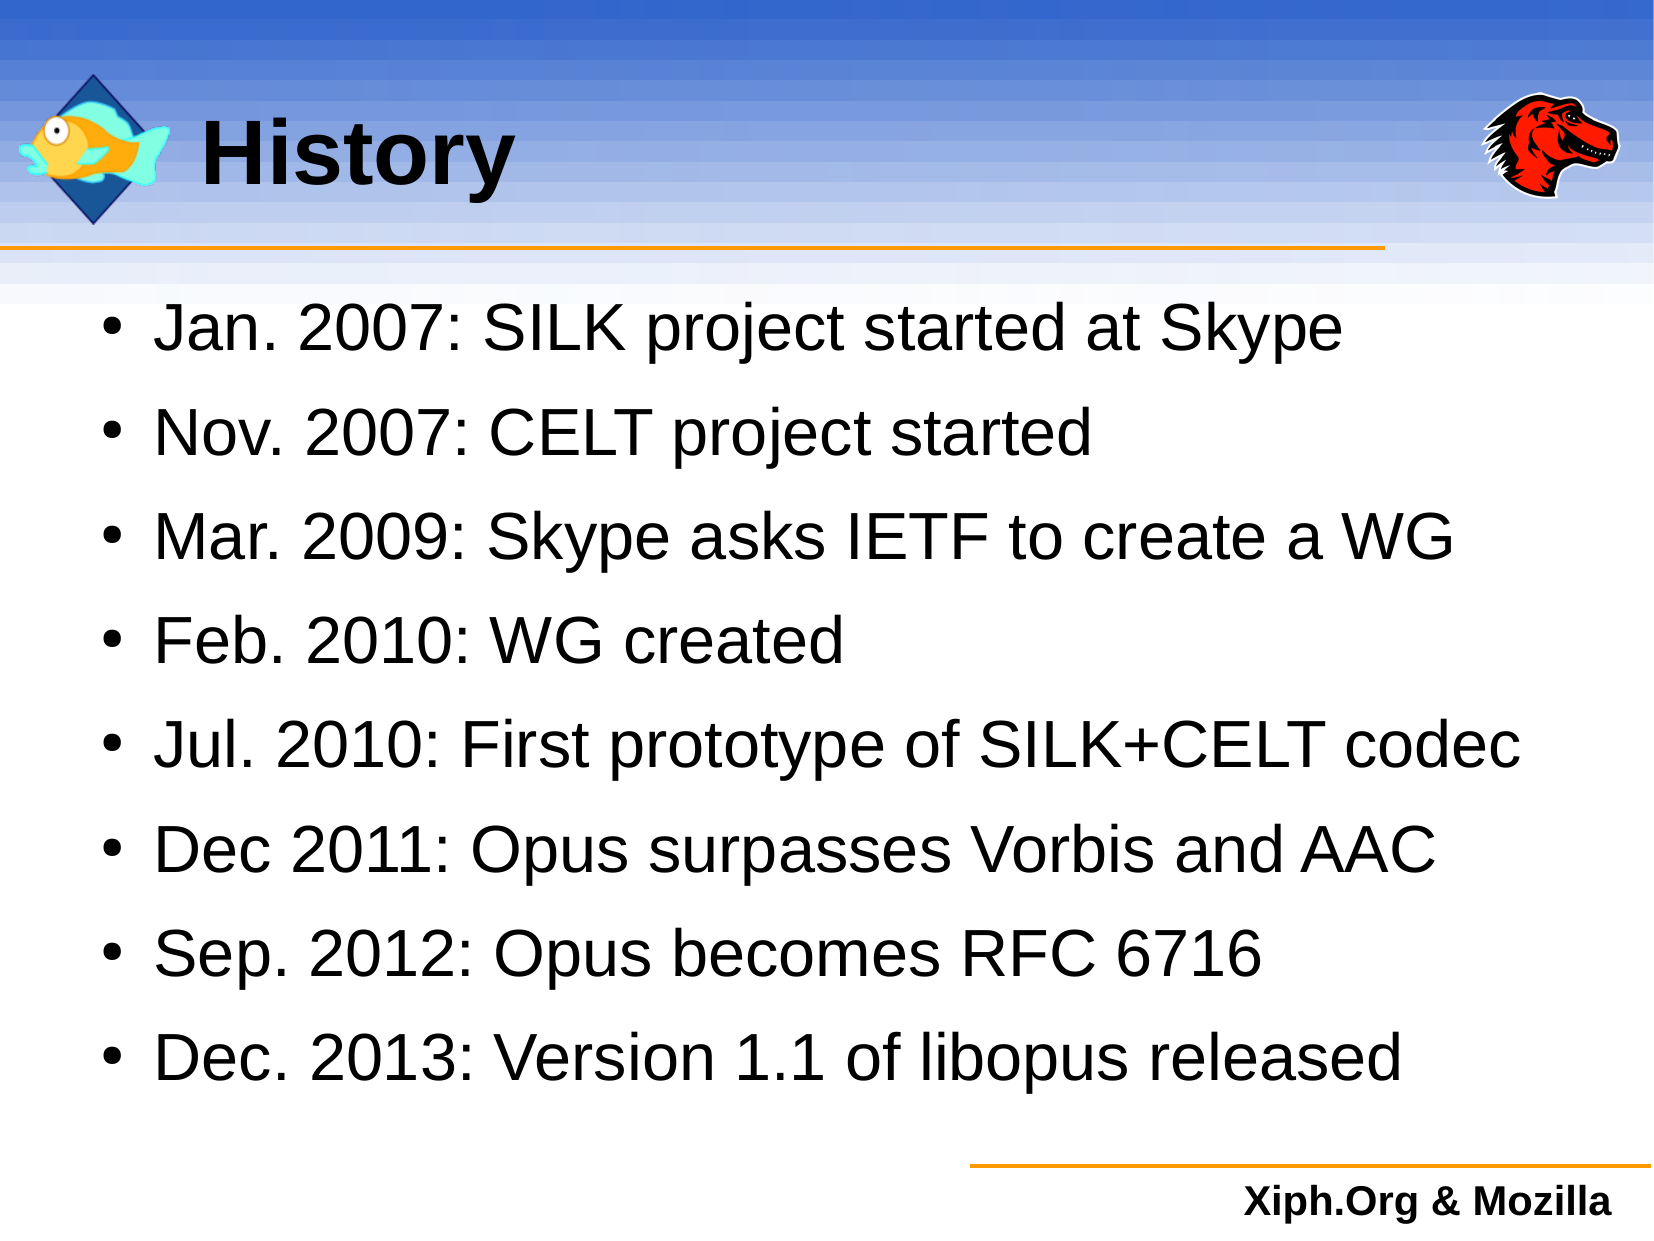

# History
Jan. 2007: SILK project started at Skype
Nov. 2007: CELT project started
Mar. 2009: Skype asks IETF to create a WG
Feb. 2010: WG created
Jul. 2010: First prototype of SILK+CELT codec
Dec 2011: Opus surpasses Vorbis and AAC
Sep. 2012: Opus becomes RFC 6716
Dec. 2013: Version 1.1 of libopus released